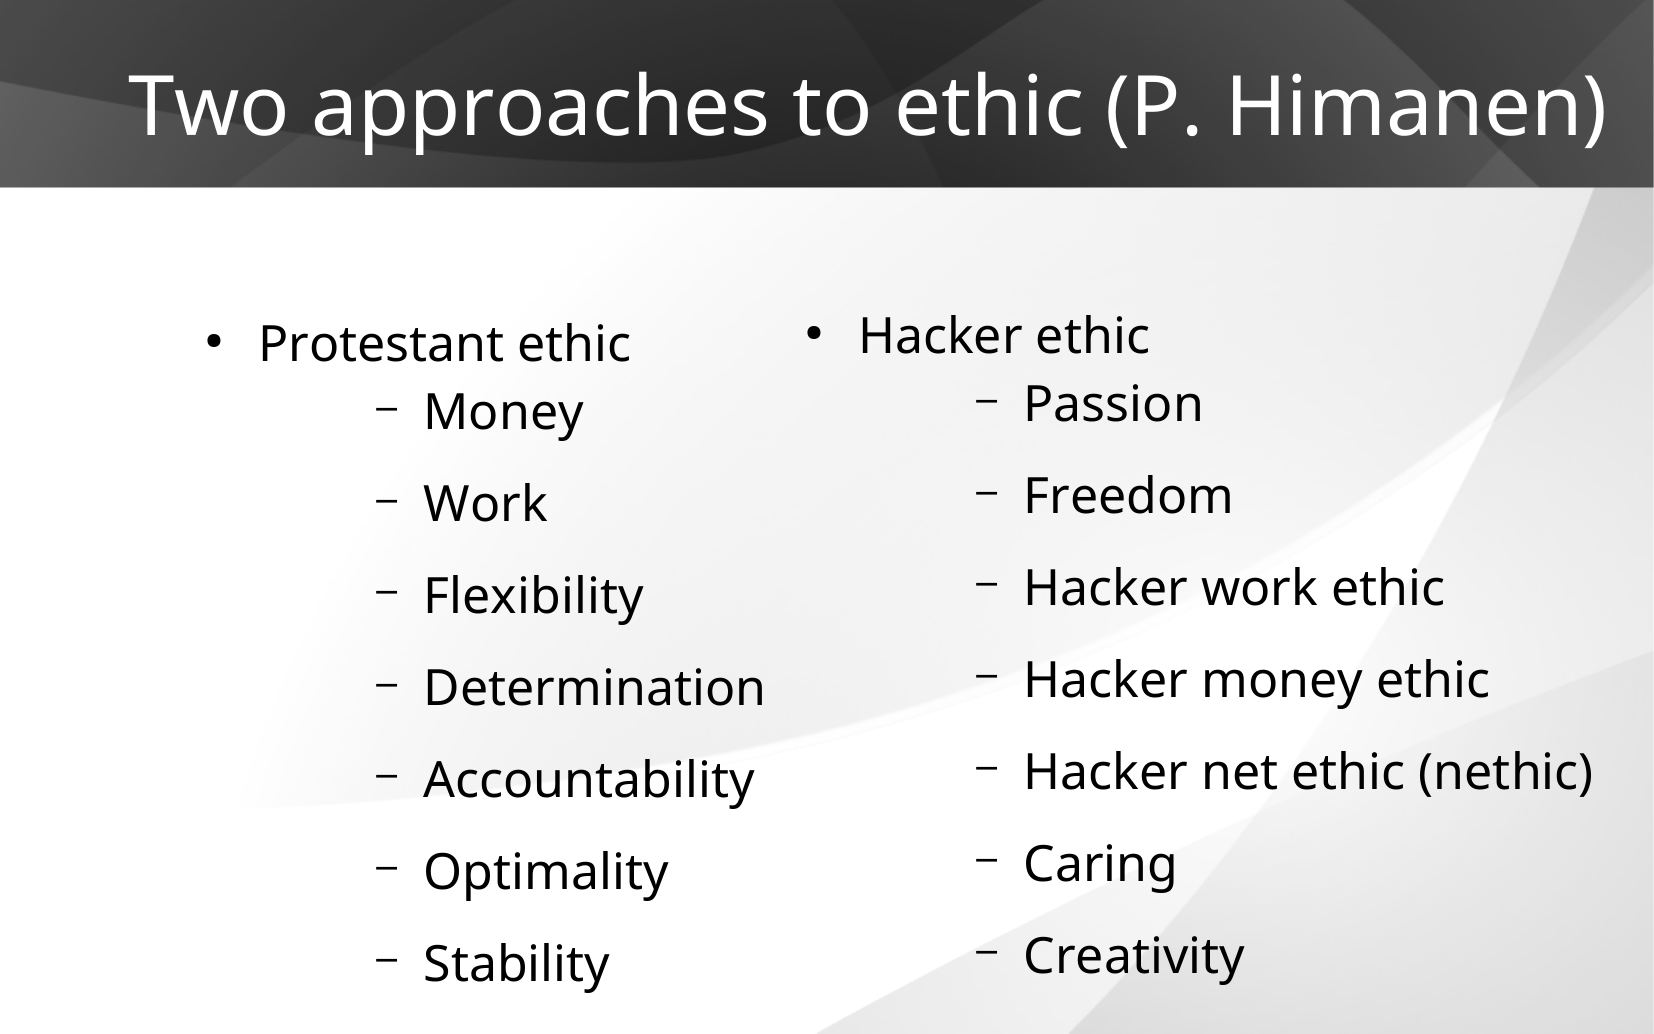

# Two approaches to ethic (P. Himanen)
Hacker ethic
Passion
Freedom
Hacker work ethic
Hacker money ethic
Hacker net ethic (nethic)
Caring
Creativity
Protestant ethic
Money
Work
Flexibility
Determination
Accountability
Optimality
Stability